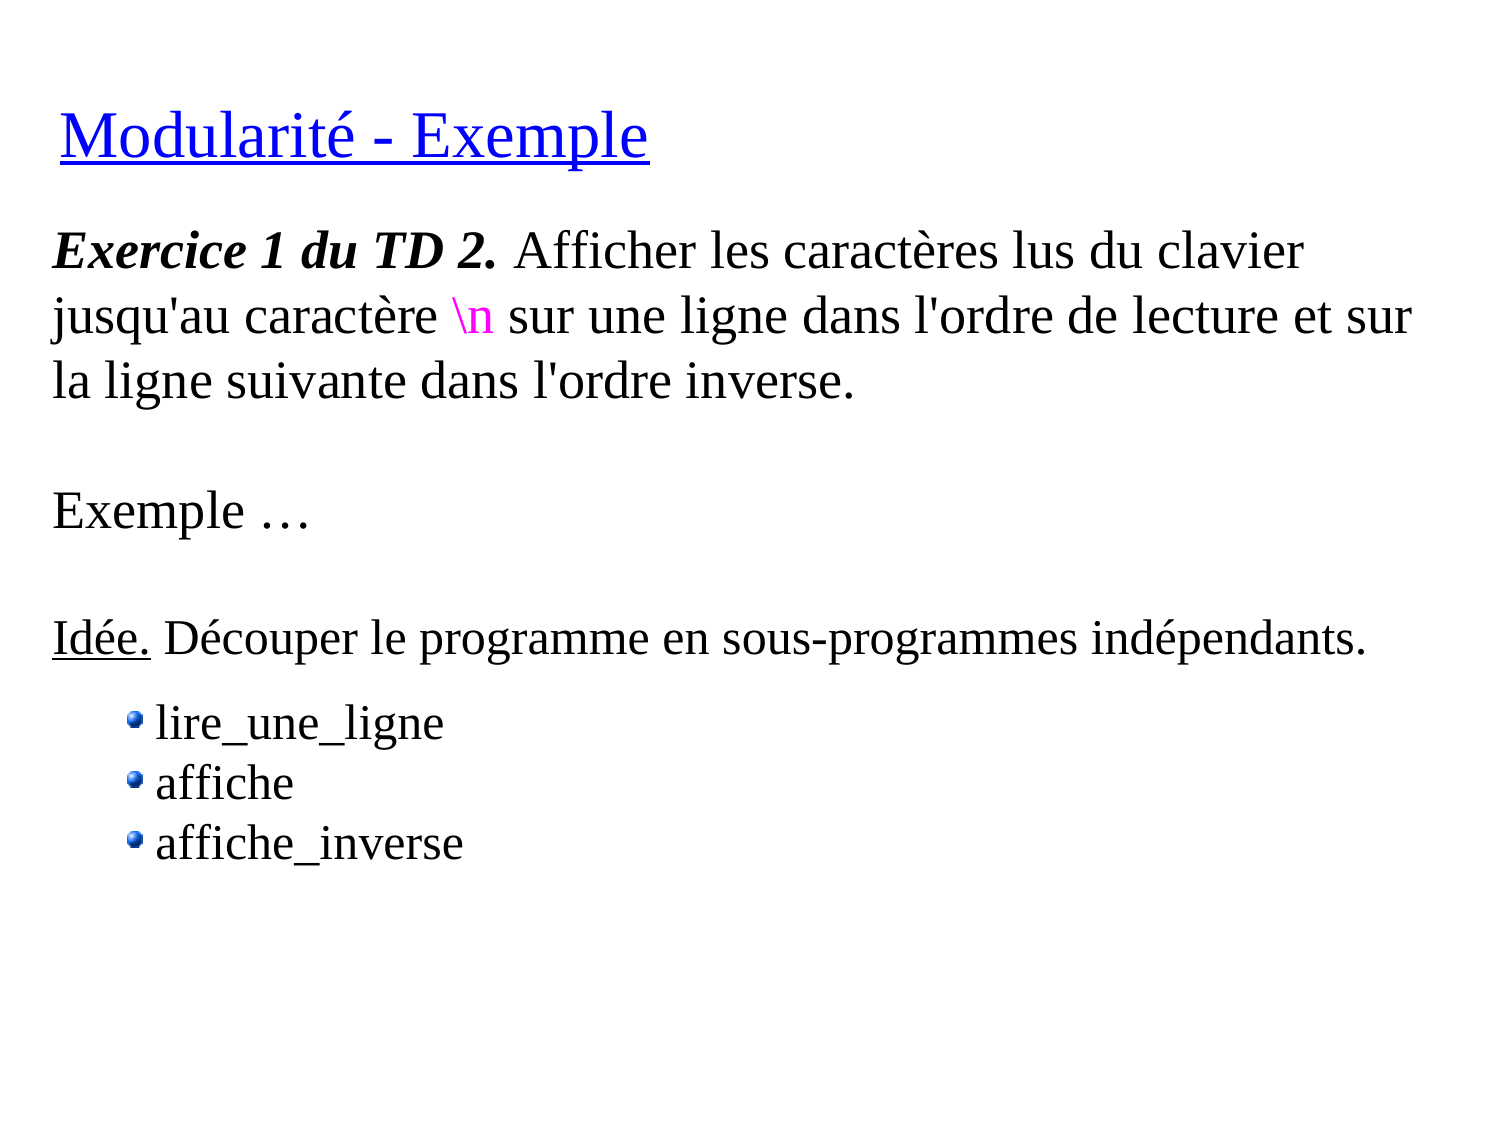

Modularité - Exemple
Exercice 1 du TD 2. Afficher les caractères lus du clavier jusqu'au caractère \n sur une ligne dans l'ordre de lecture et sur la ligne suivante dans l'ordre inverse.
Exemple …
Idée. Découper le programme en sous-programmes indépendants.
 lire_une_ligne
 affiche
 affiche_inverse